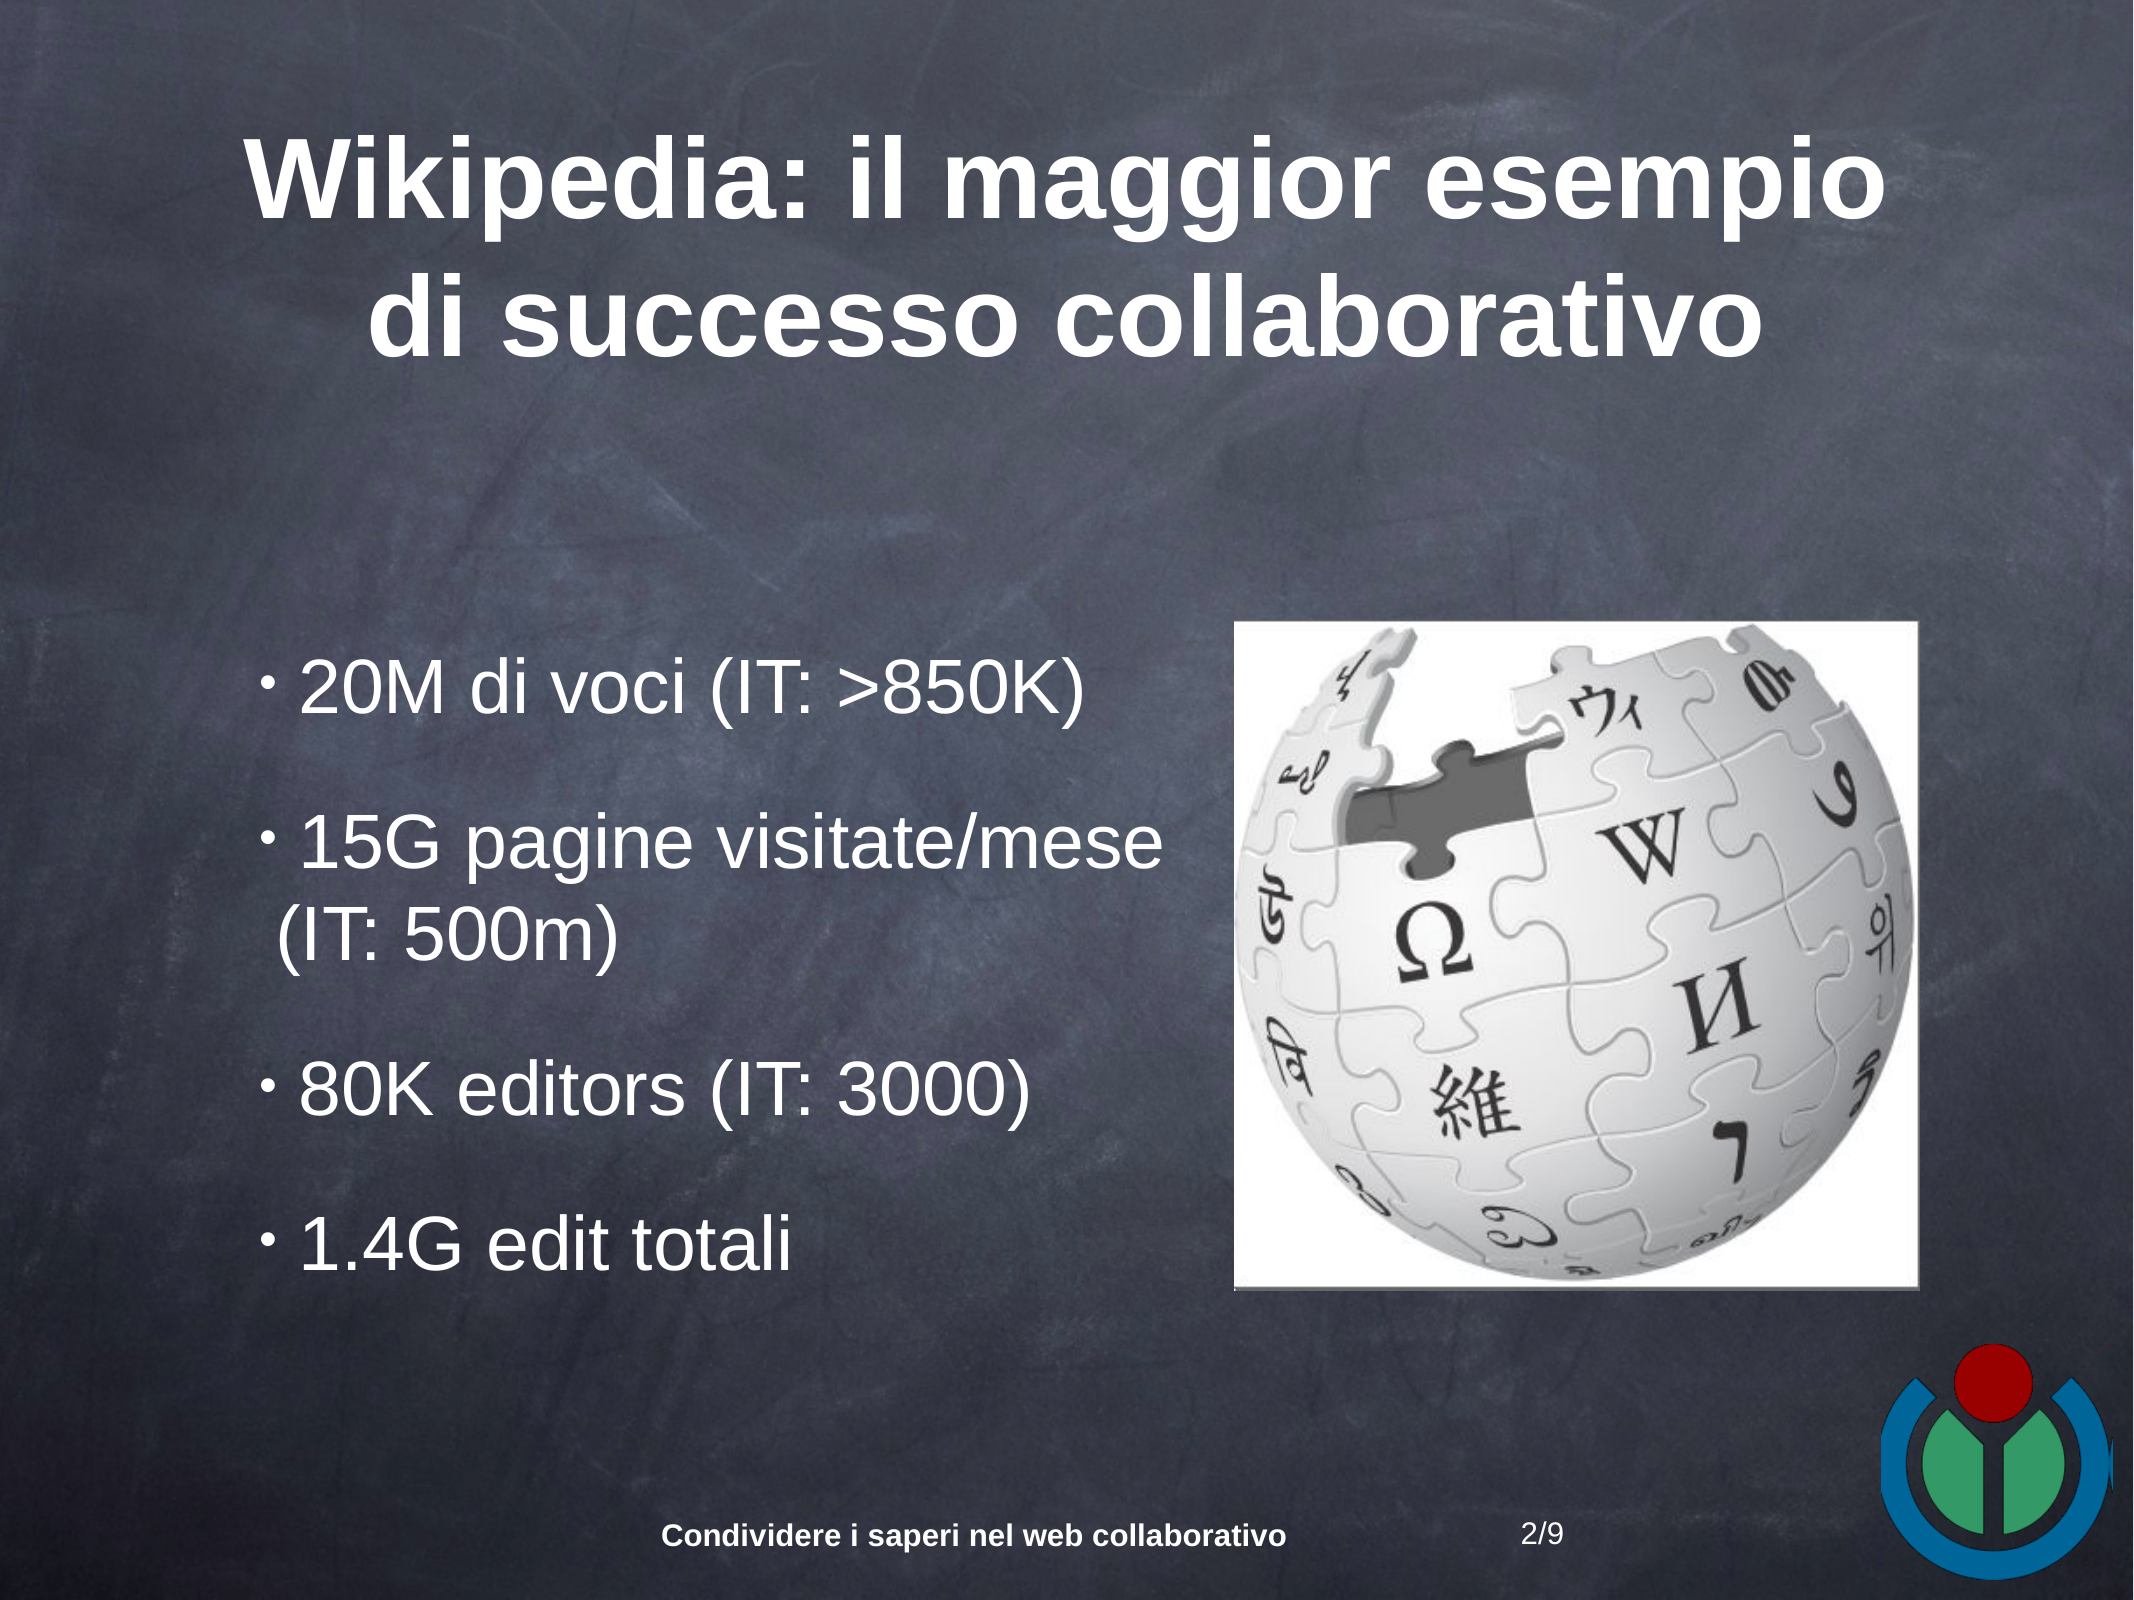

Wikipedia: il maggior esempio di successo collaborativo
# 20M di voci (IT: >850K)
 15G pagine visitate/mese
(IT: 500m)
 80K editors (IT: 3000)
 1.4G edit totali